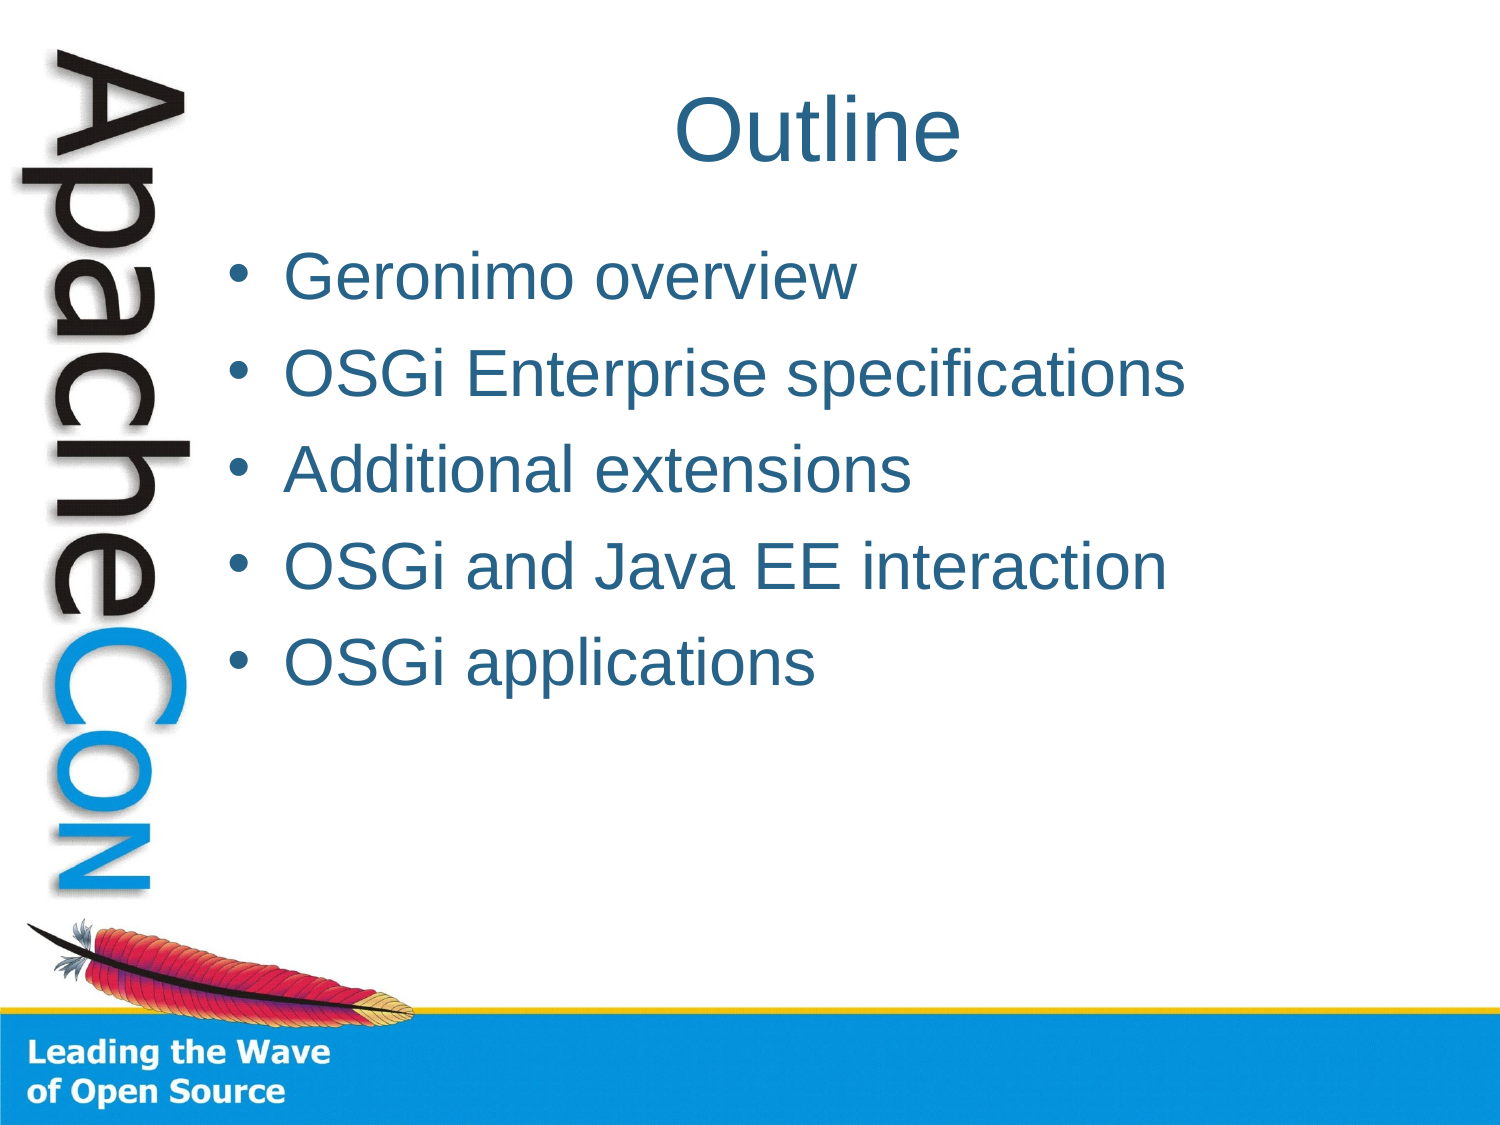

# Outline
Geronimo overview
OSGi Enterprise specifications
Additional extensions
OSGi and Java EE interaction
OSGi applications